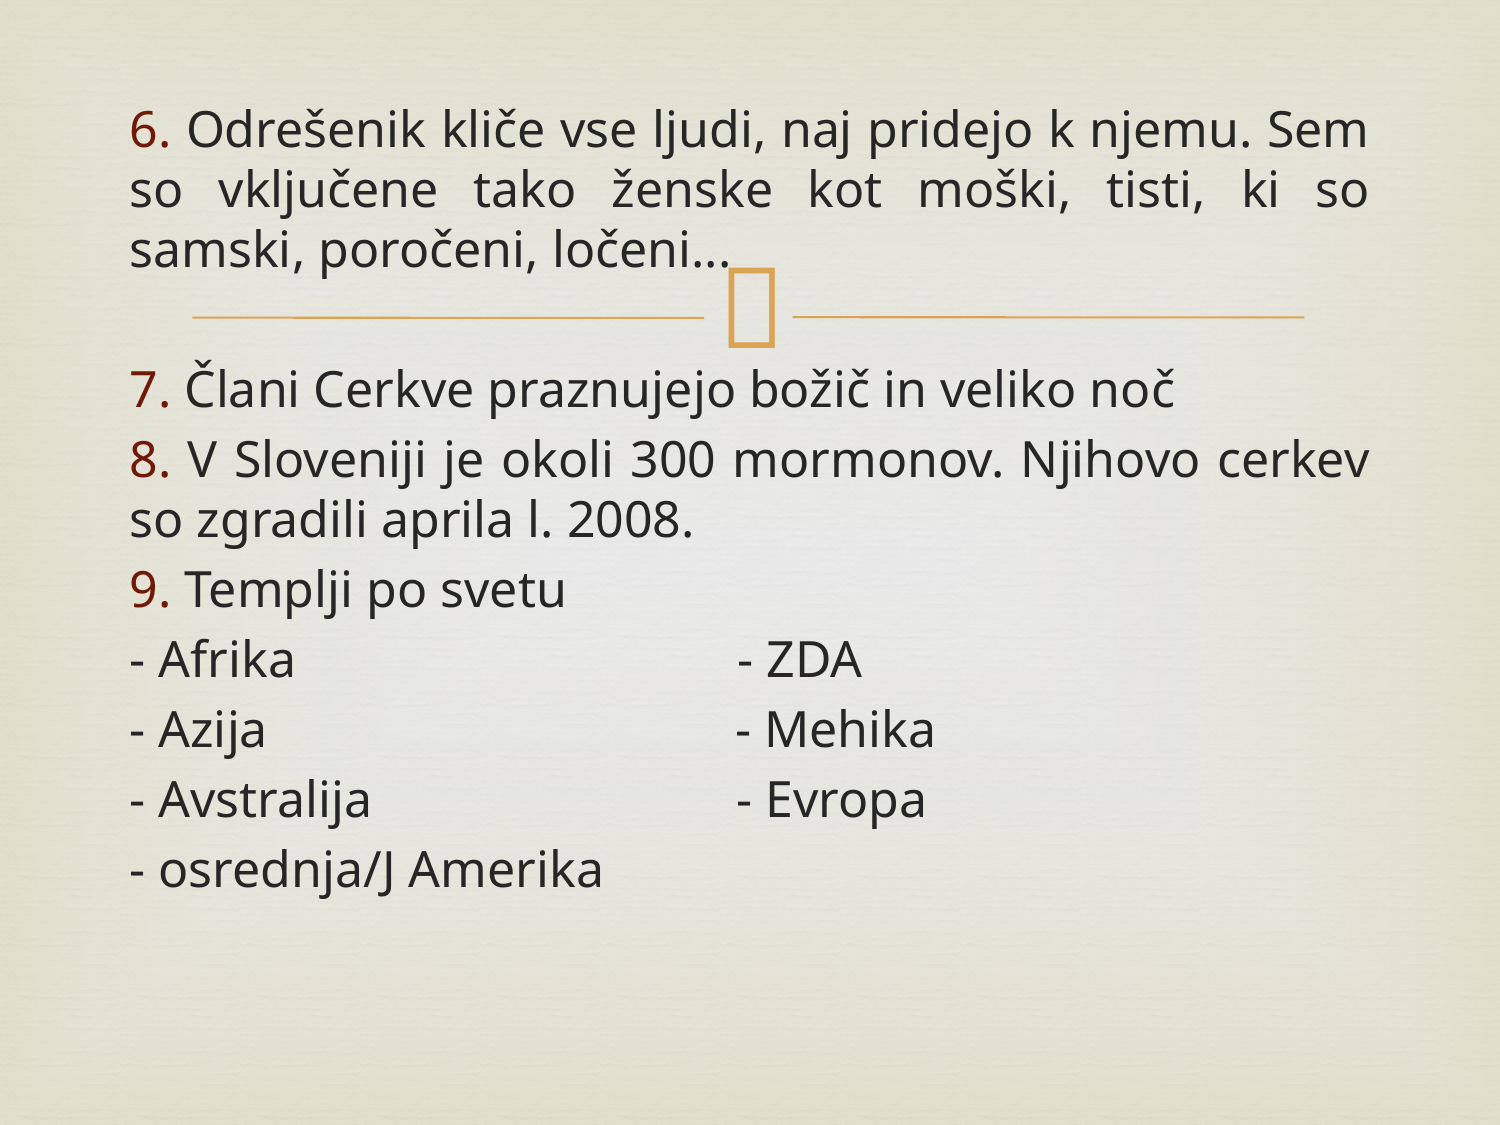

# 6. Odrešenik kliče vse ljudi, naj pridejo k njemu. Sem so vključene tako ženske kot moški, tisti, ki so samski, poročeni, ločeni...
7. Člani Cerkve praznujejo božič in veliko noč
8. V Sloveniji je okoli 300 mormonov. Njihovo cerkev so zgradili aprila l. 2008.
9. Templji po svetu
- Afrika - ZDA
- Azija - Mehika
- Avstralija - Evropa
- osrednja/J Amerika